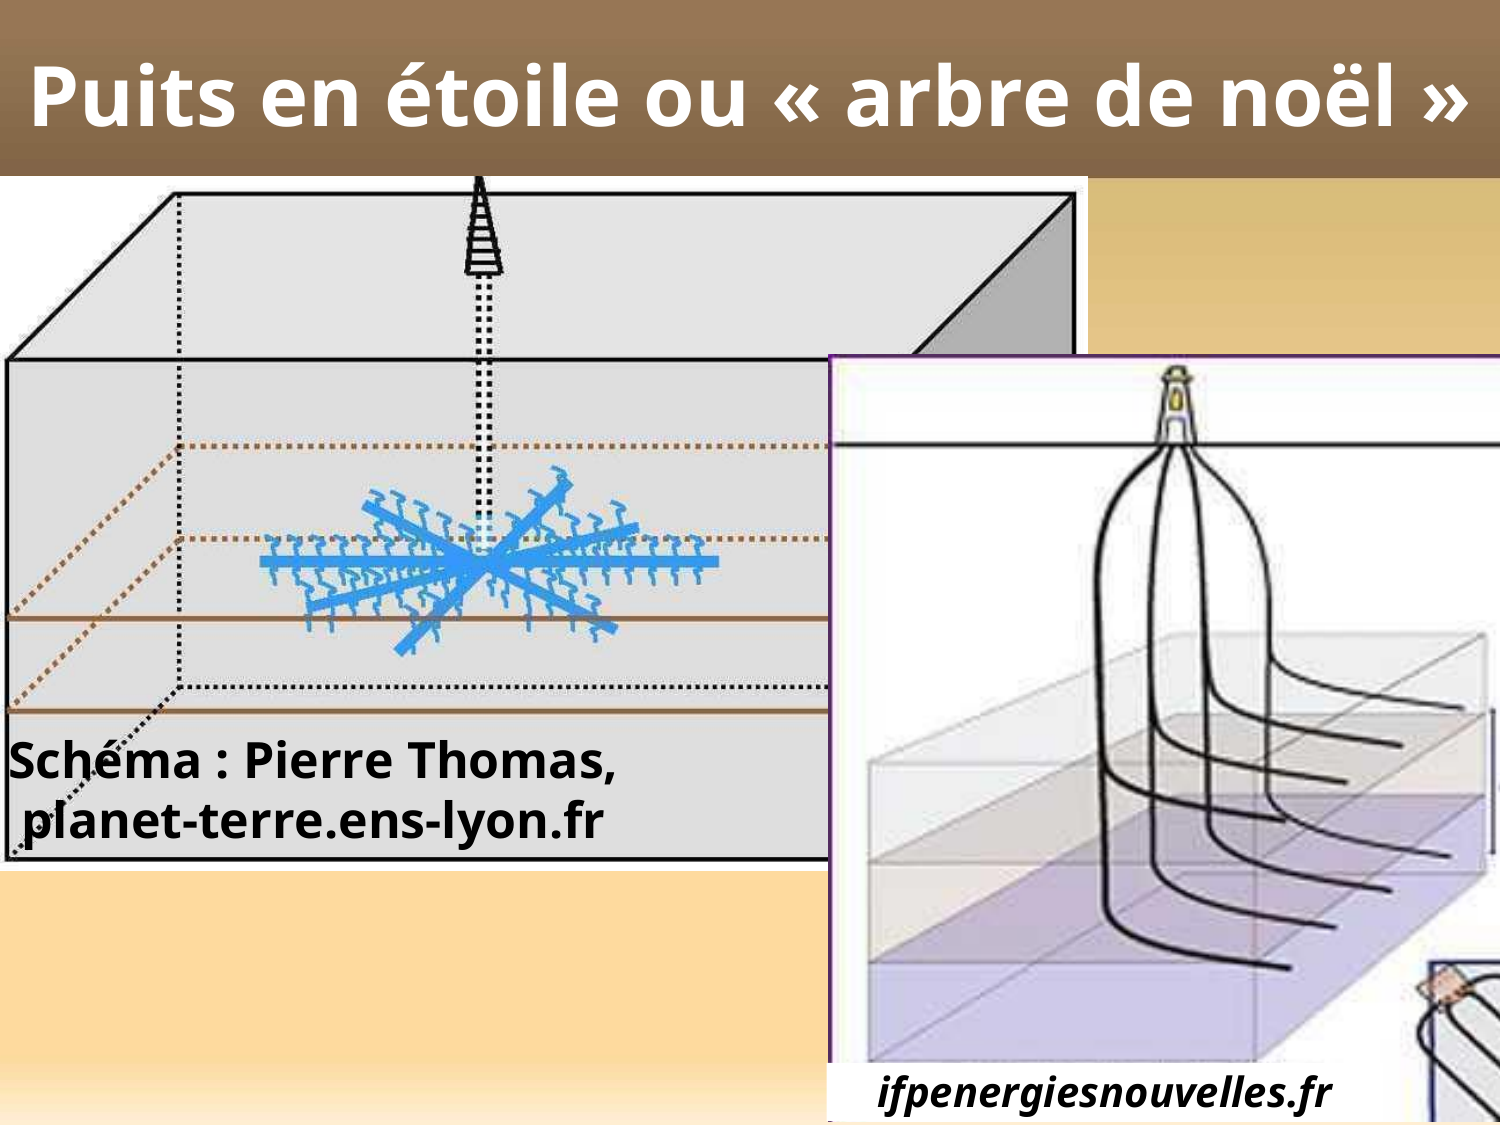

# Puits en étoile ou « arbre de noël »
Schéma : Pierre Thomas,
 planet-terre.ens-lyon.fr
ifpenergiesnouvelles.fr